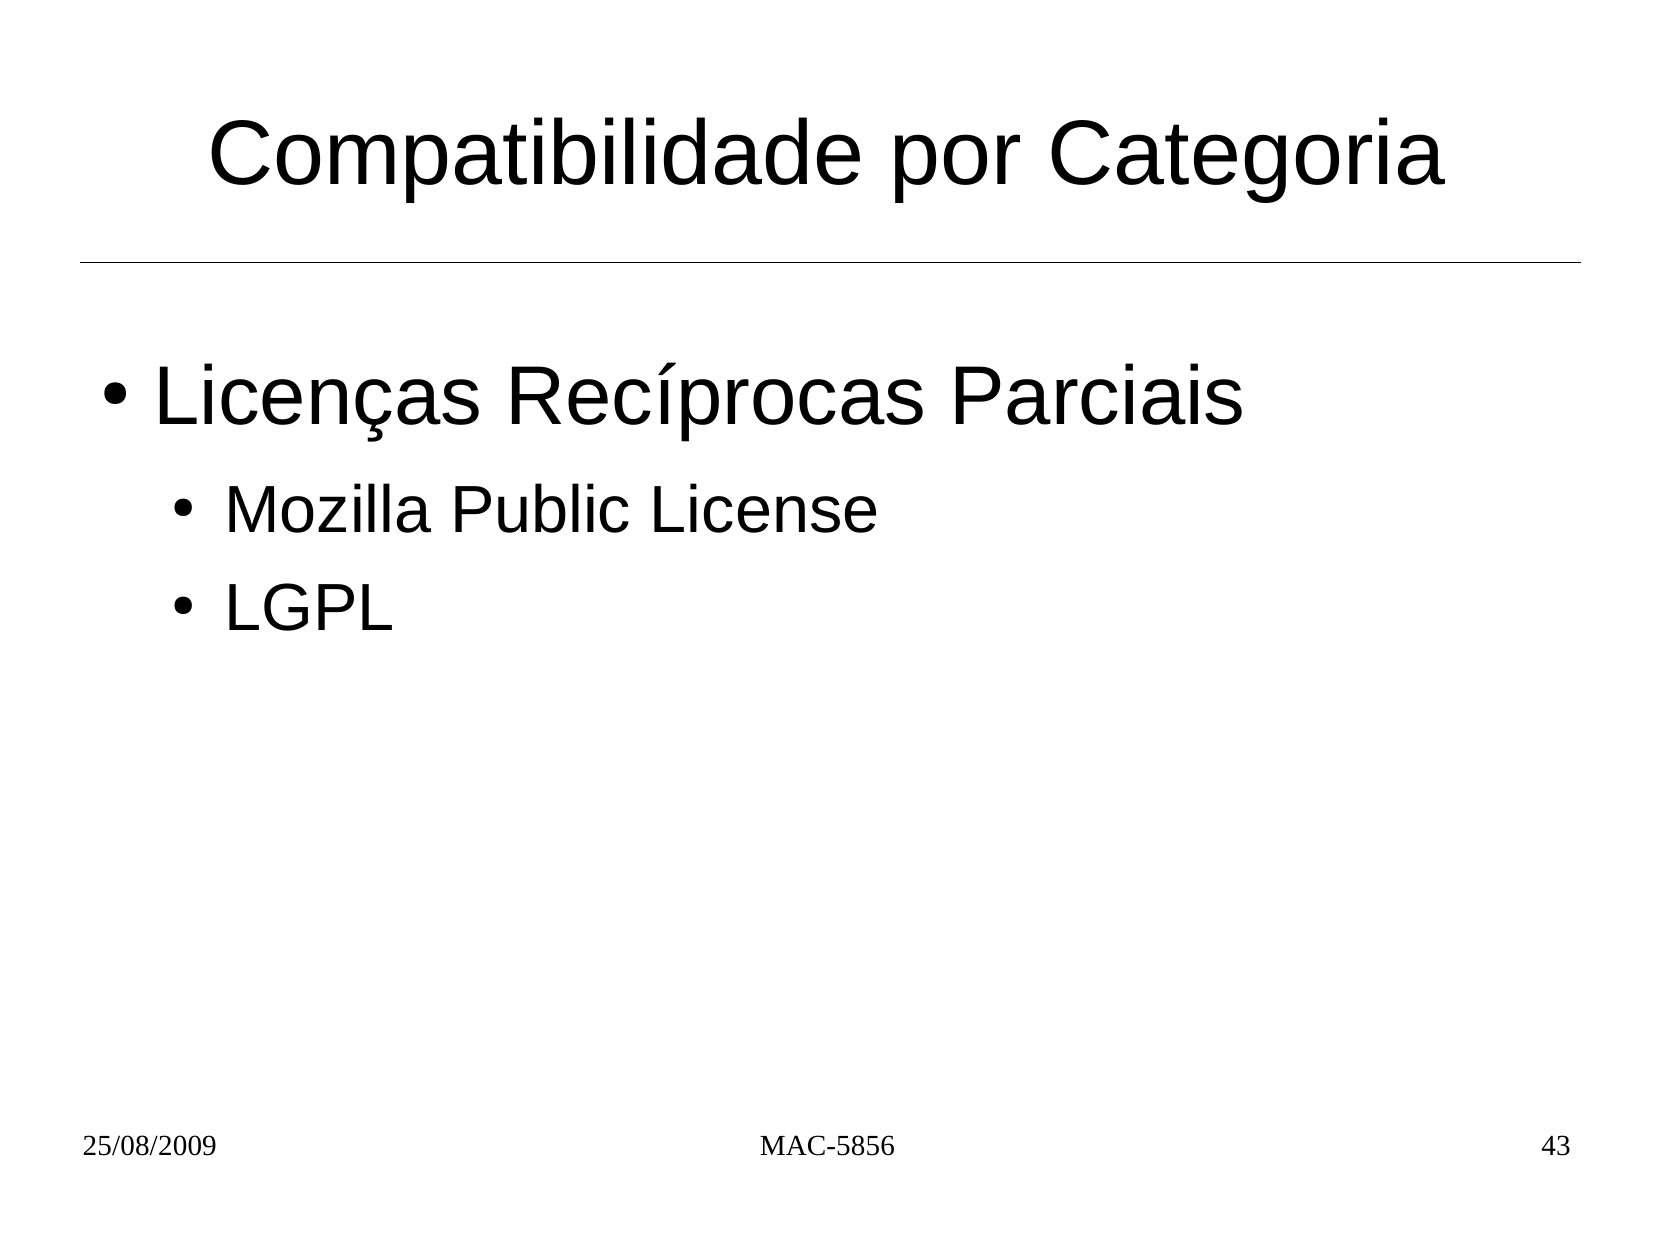

# Compatibilidade por Categoria
Licenças Recíprocas Parciais
Mozilla Public License
LGPL
25/08/2009
MAC-5856
43